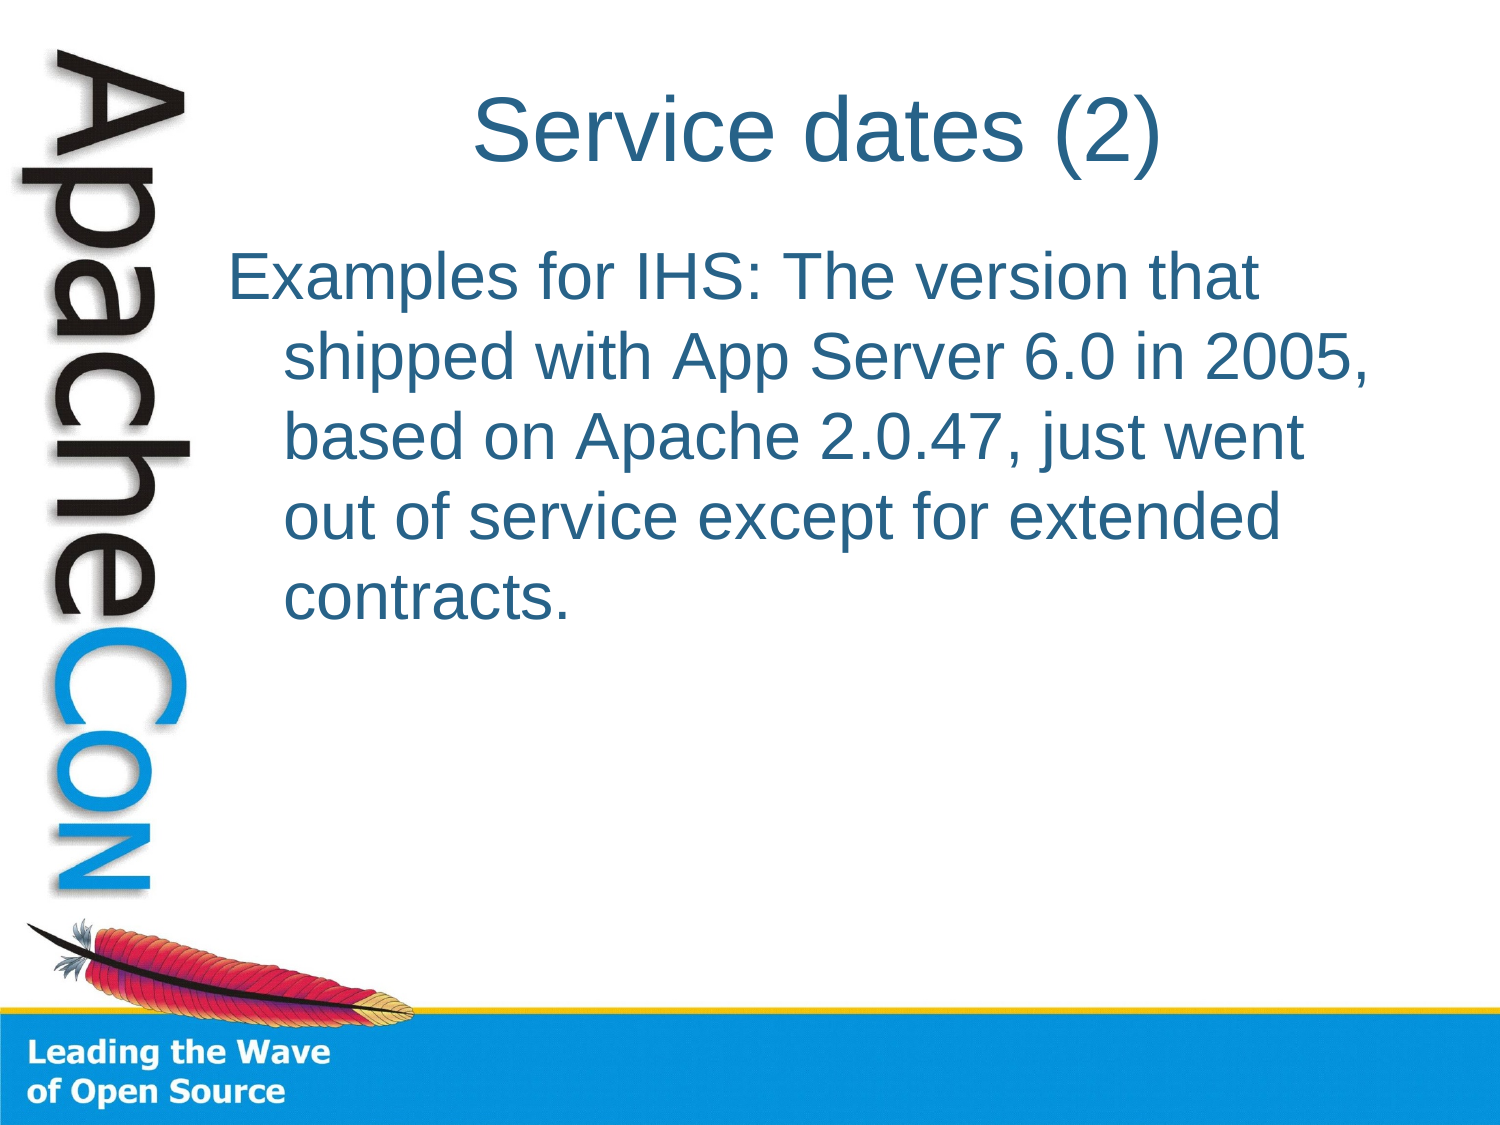

# Service dates (2)
Examples for IHS: The version that shipped with App Server 6.0 in 2005, based on Apache 2.0.47, just went out of service except for extended contracts.